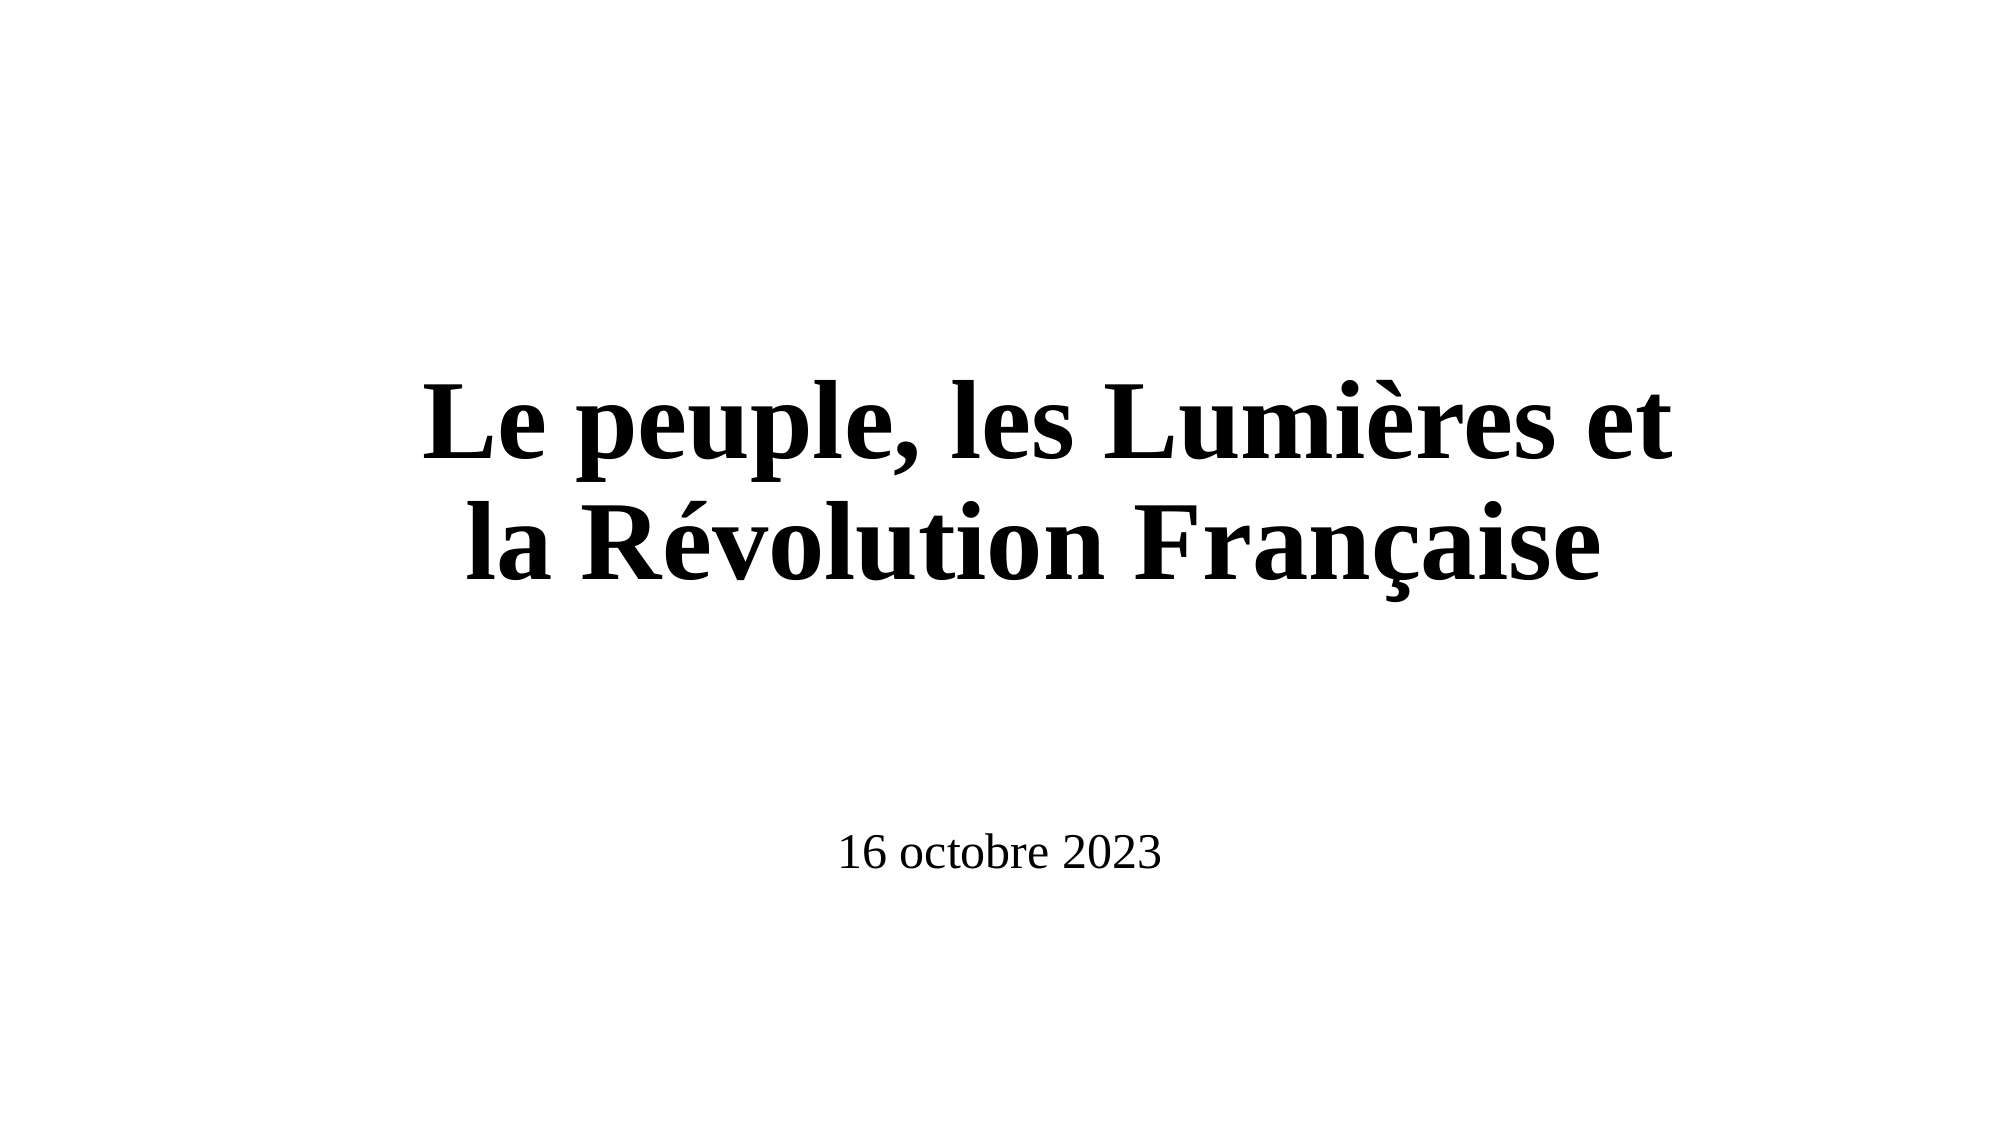

# Le peuple, les Lumières et la Révolution Française
16 octobre 2023